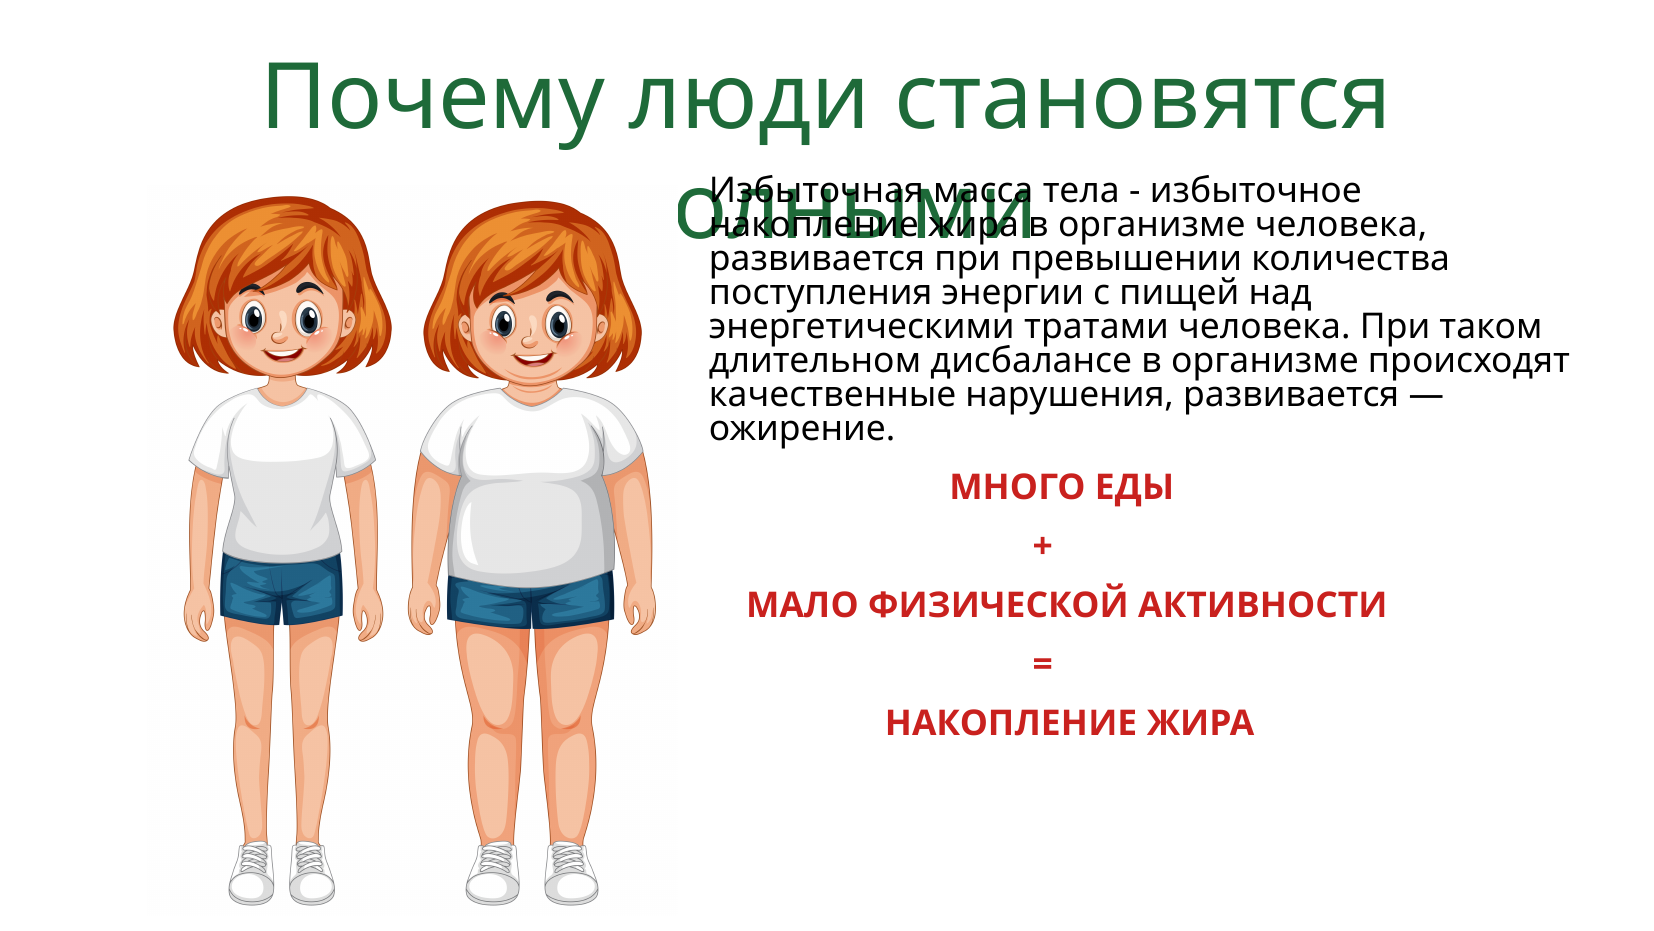

# Почему люди становятся полными
Избыточная масса тела - избыточное накопление жира в организме человека, развивается при превышении количества поступления энергии с пищей над энергетическими тратами человека. При таком длительном дисбалансе в организме происходят качественные нарушения, развивается — ожирение.
 МНОГО ЕДЫ
 +
 МАЛО ФИЗИЧЕСКОЙ АКТИВНОСТИ
 =
 НАКОПЛЕНИЕ ЖИРА